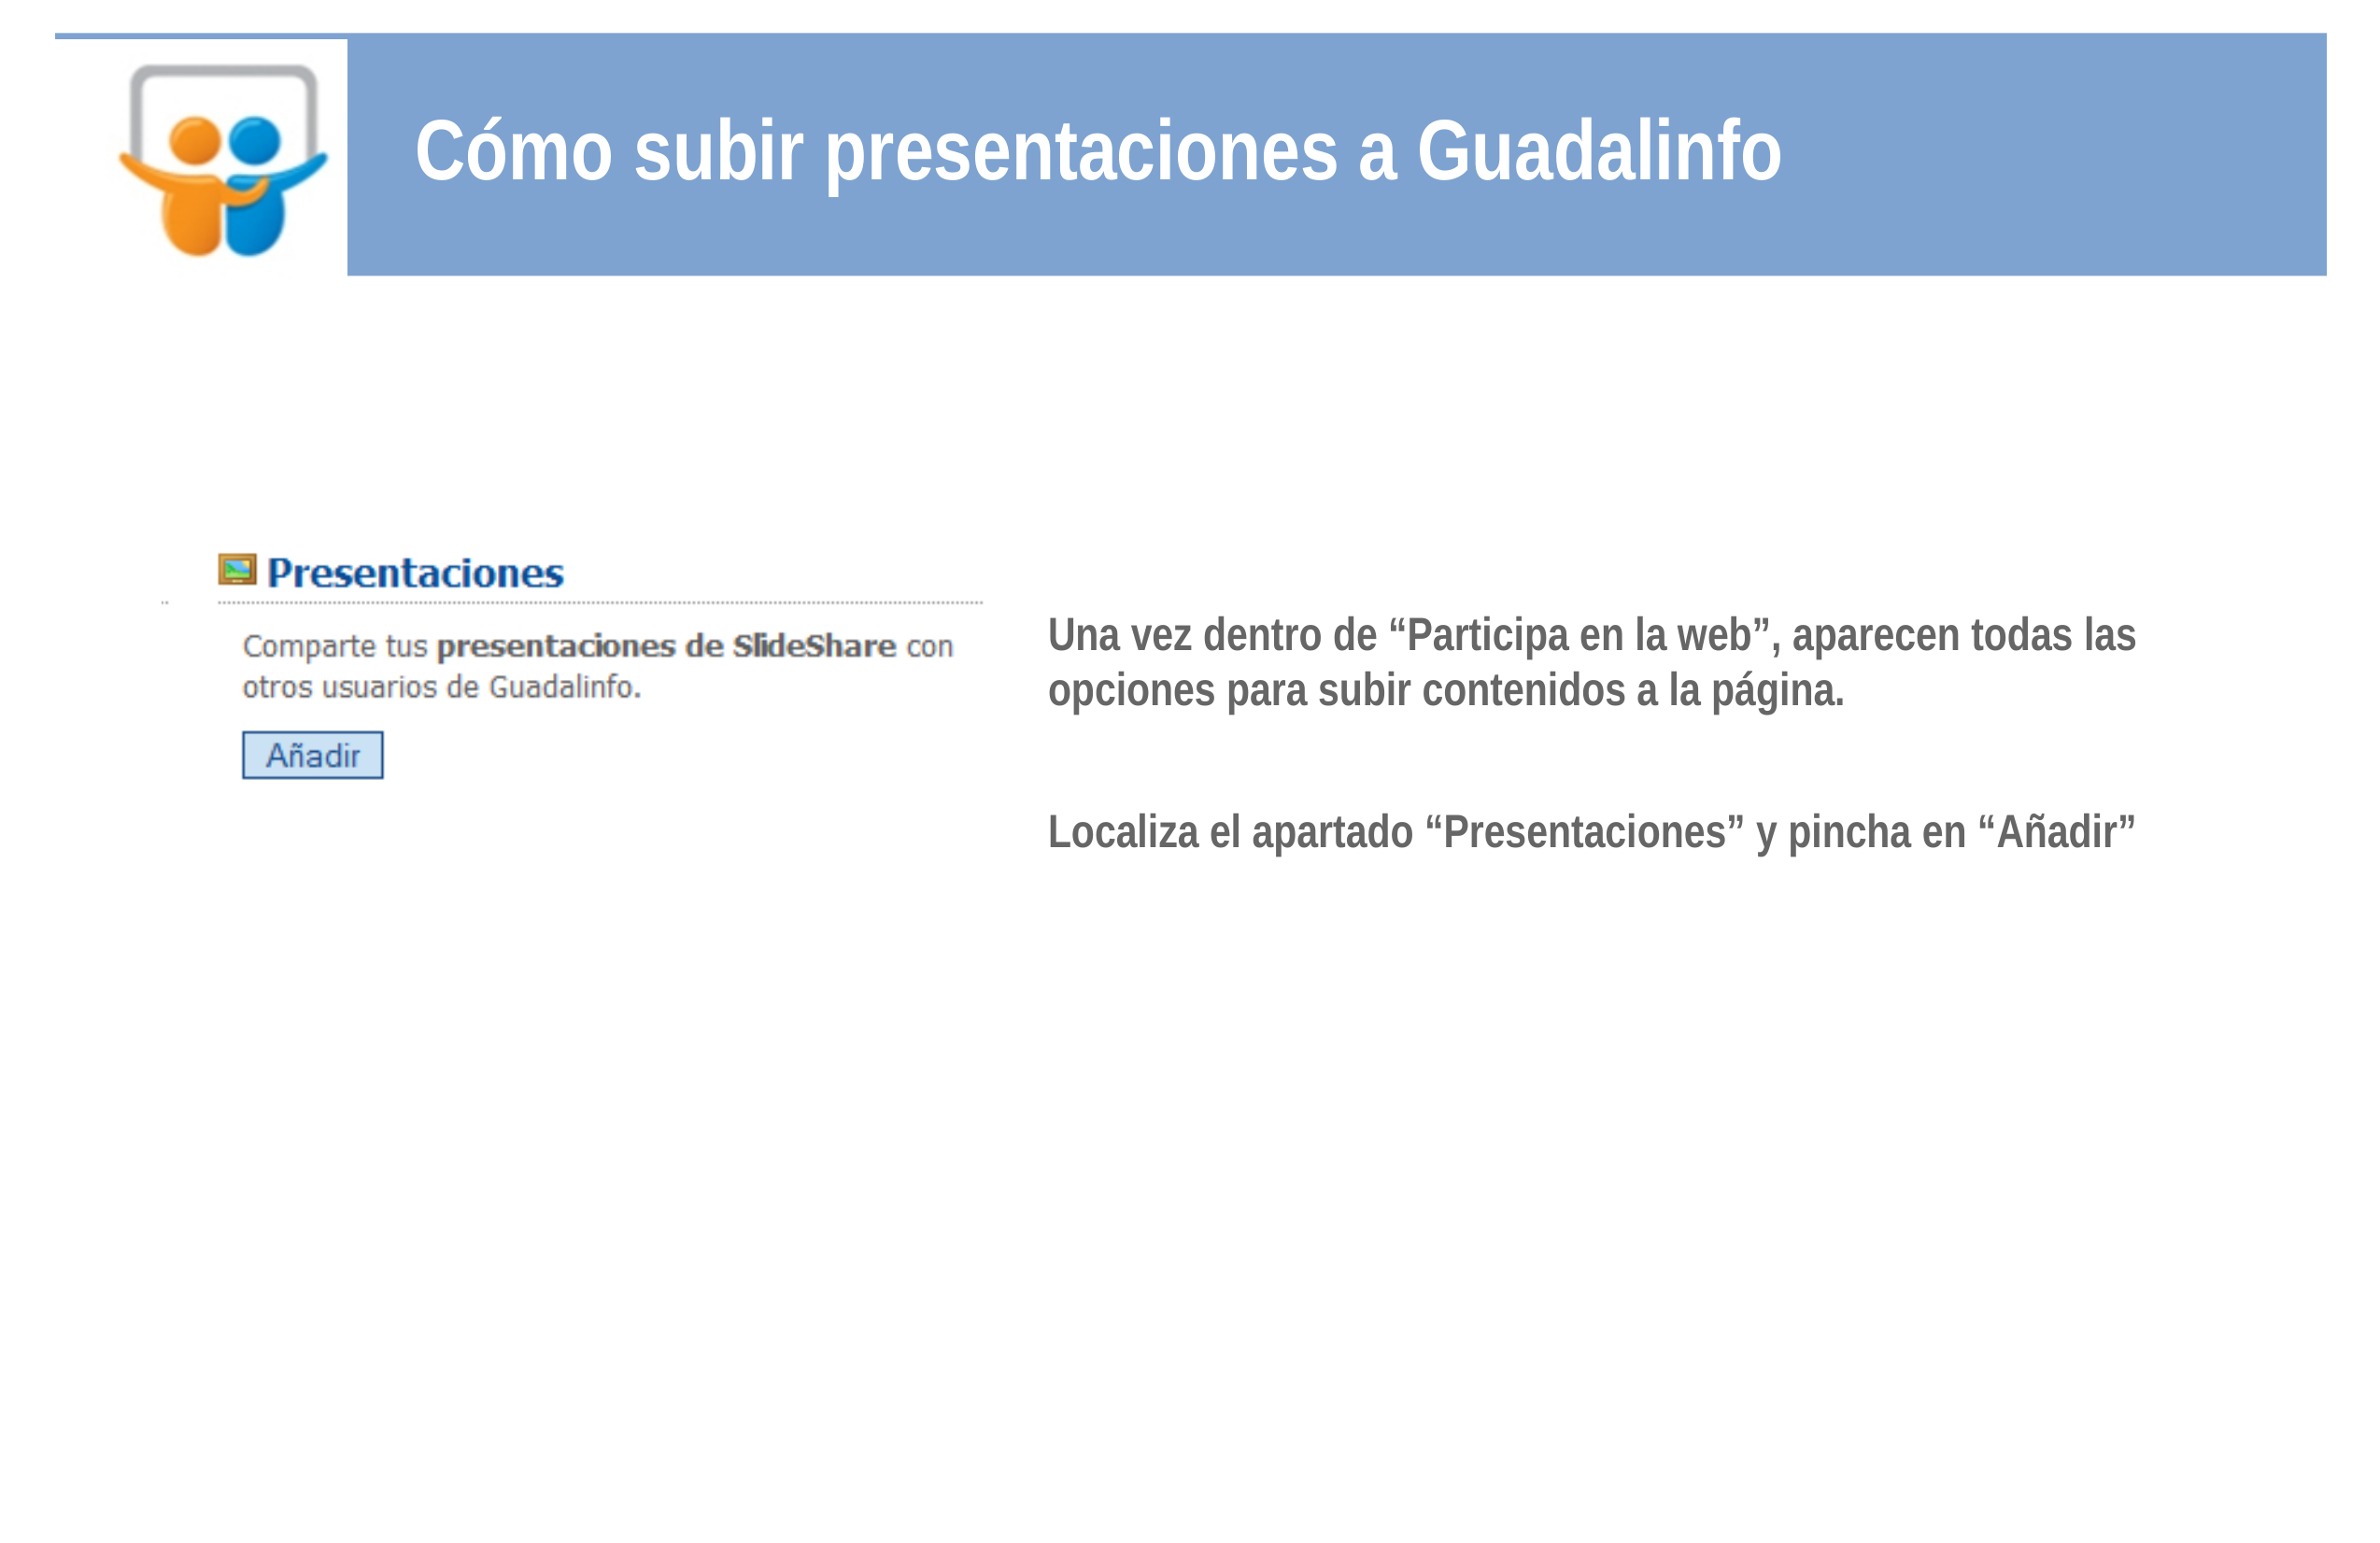

Cómo subir presentaciones a Guadalinfo
Una vez dentro de “Participa en la web”, aparecen todas las opciones para subir contenidos a la página.
Localiza el apartado “Presentaciones” y pincha en “Añadir”